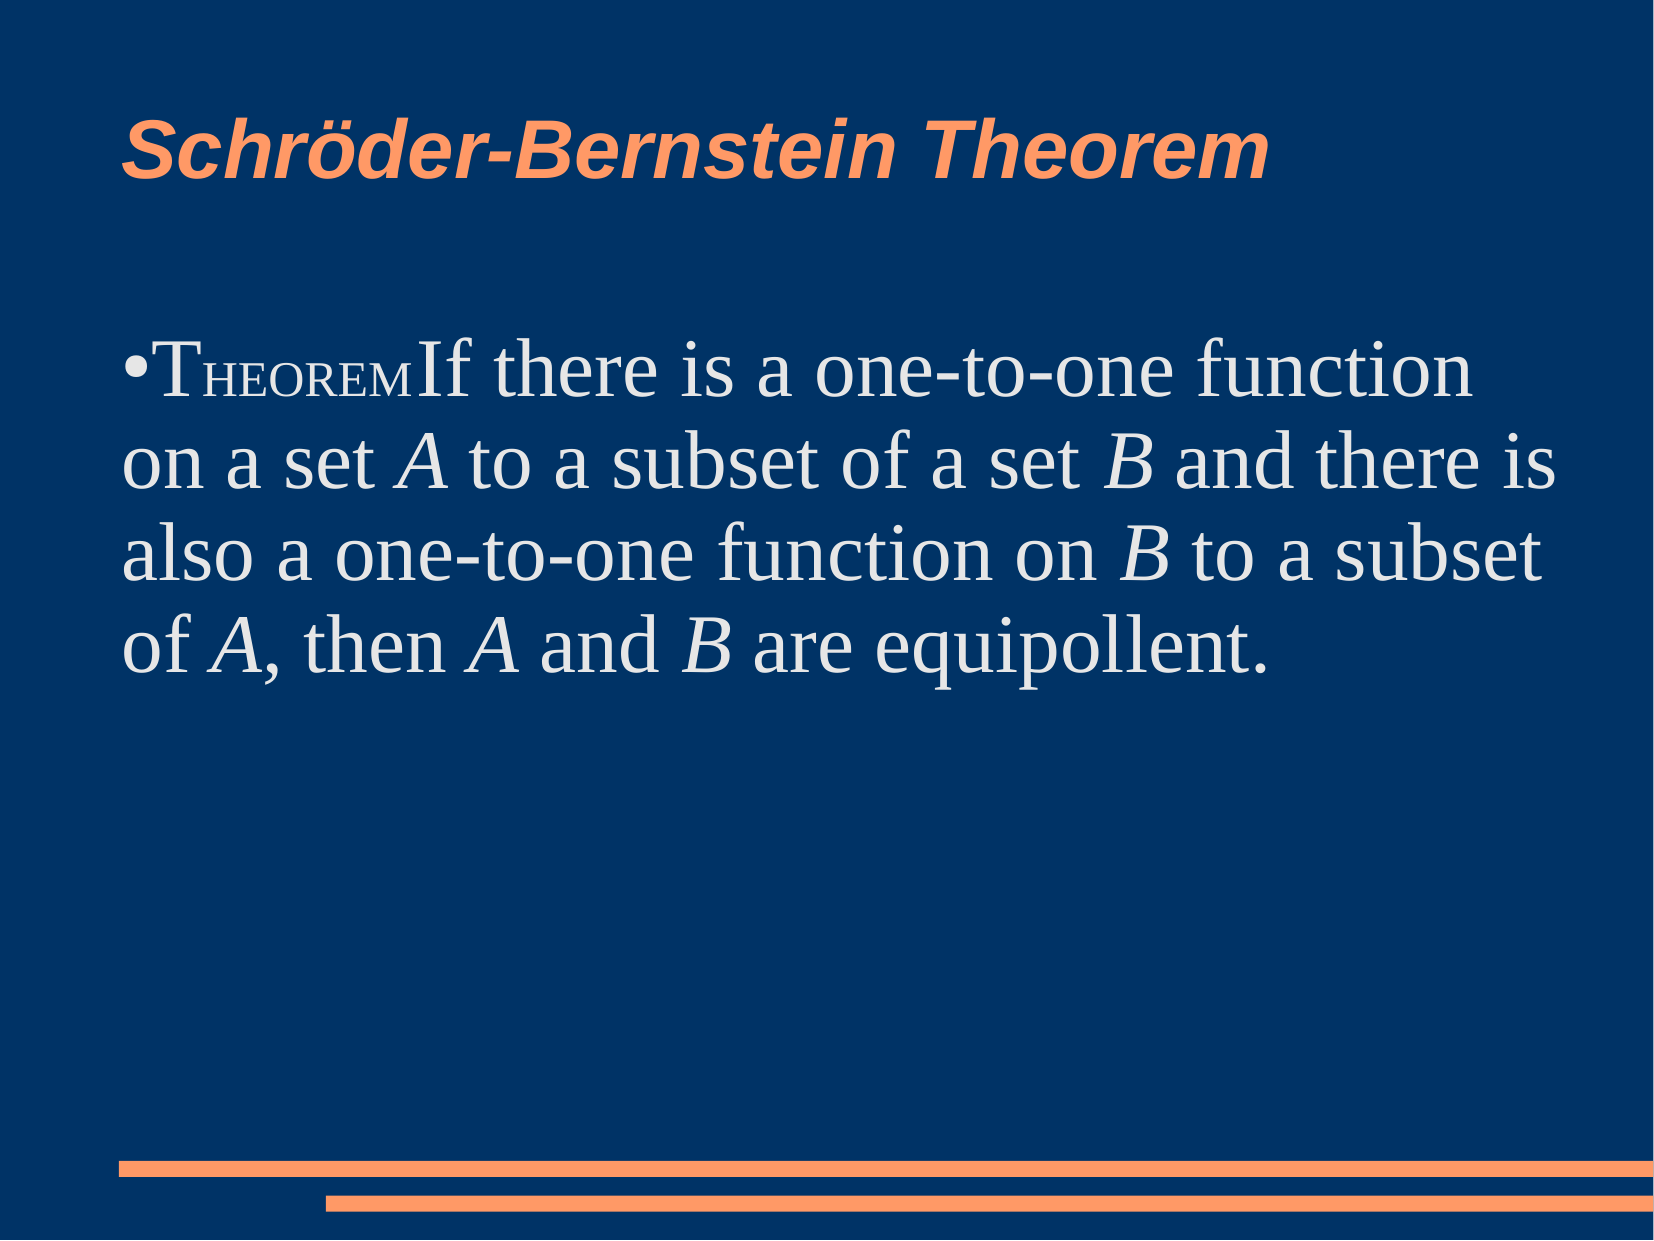

# Schröder-Bernstein Theorem
THEOREM	If there is a one-to-one function on a set A to a subset of a set B and there is also a one-to-one function on B to a subset of A, then A and B are equipollent.